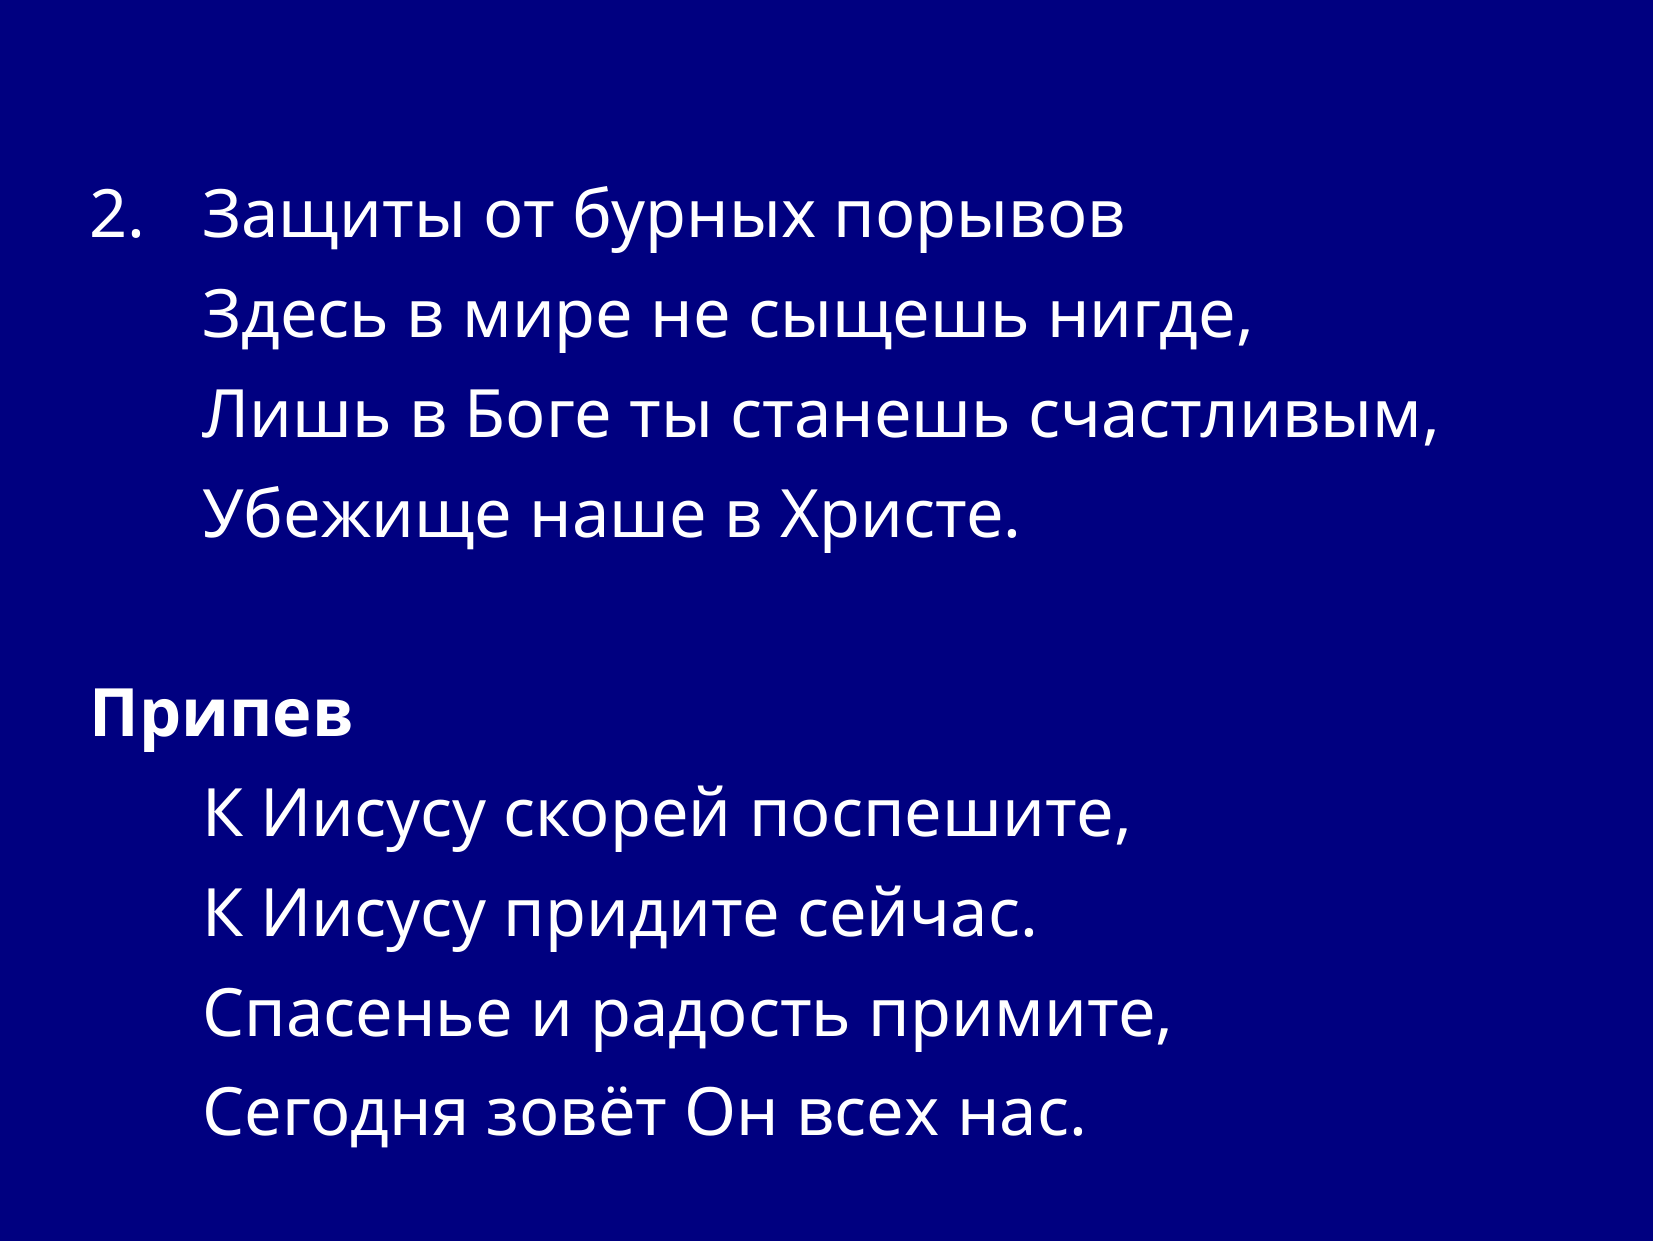

2.	Защиты от бурных порывов
	Здесь в мире не сыщешь нигде,
	Лишь в Боге ты станешь счастливым,
	Убежище наше в Христе.
Припев
	К Иисусу скорей поспешите,
	К Иисусу придите сейчас.
	Спасенье и радость примите,
	Сегодня зовёт Он всех нас.